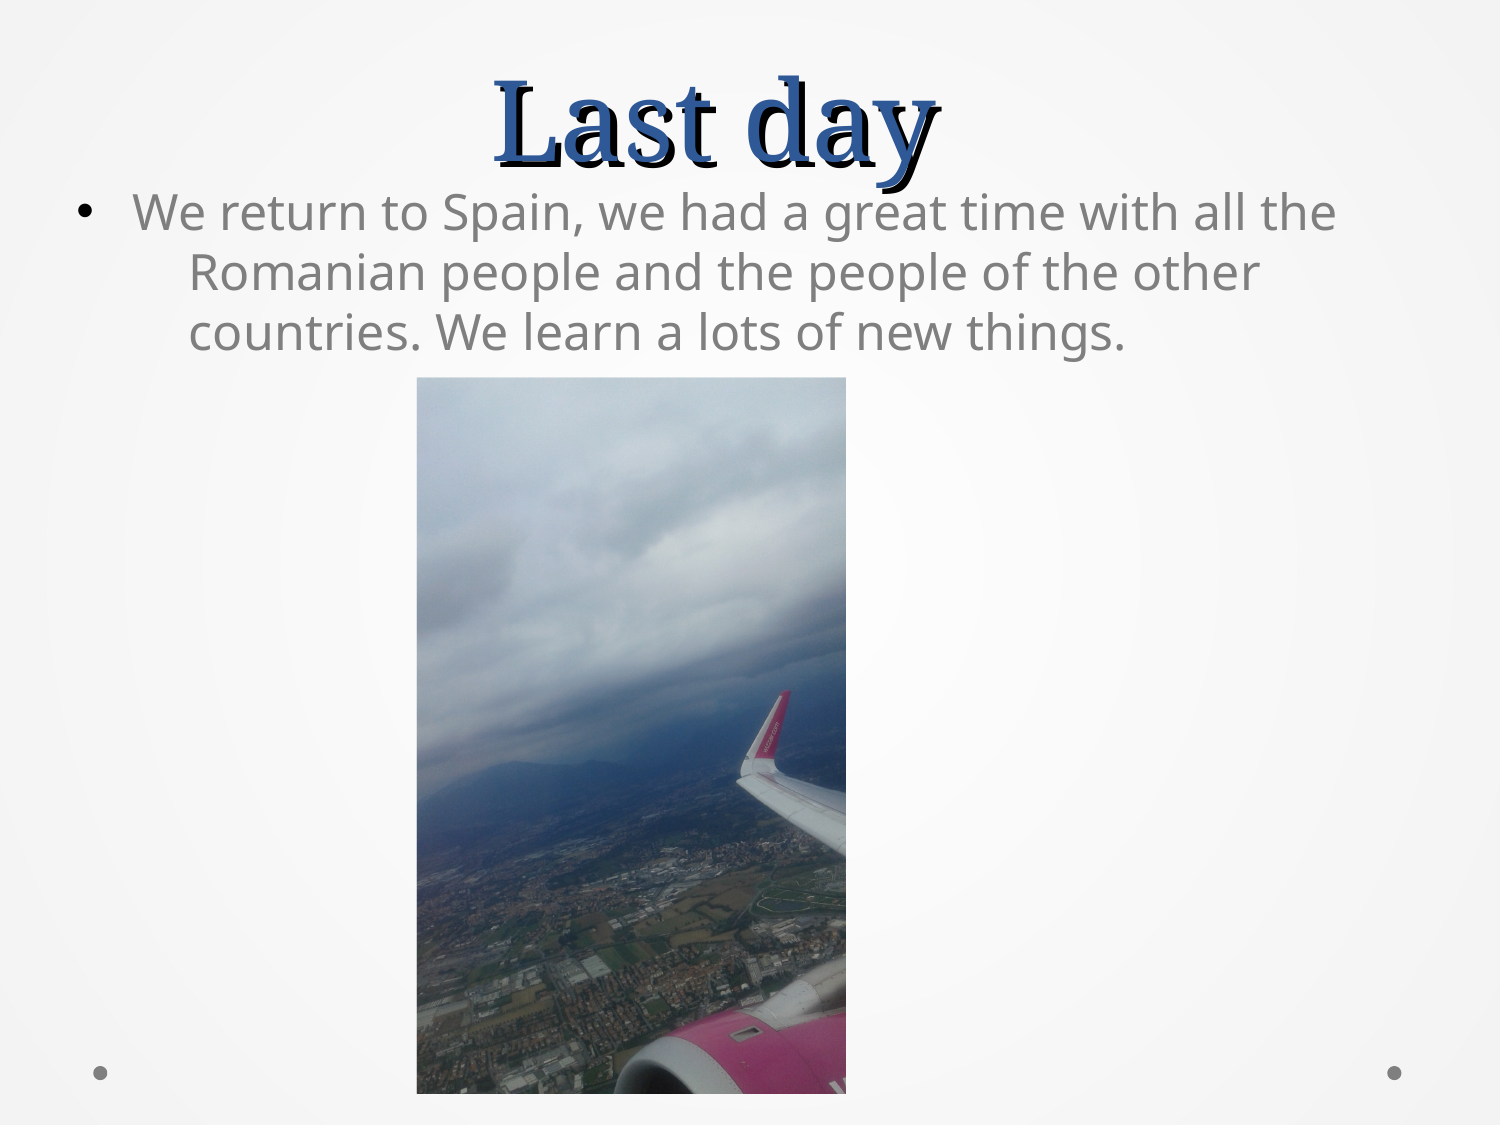

# Last day
We return to Spain, we had a great time with all the Romanian people and the people of the other countries. We learn a lots of new things.